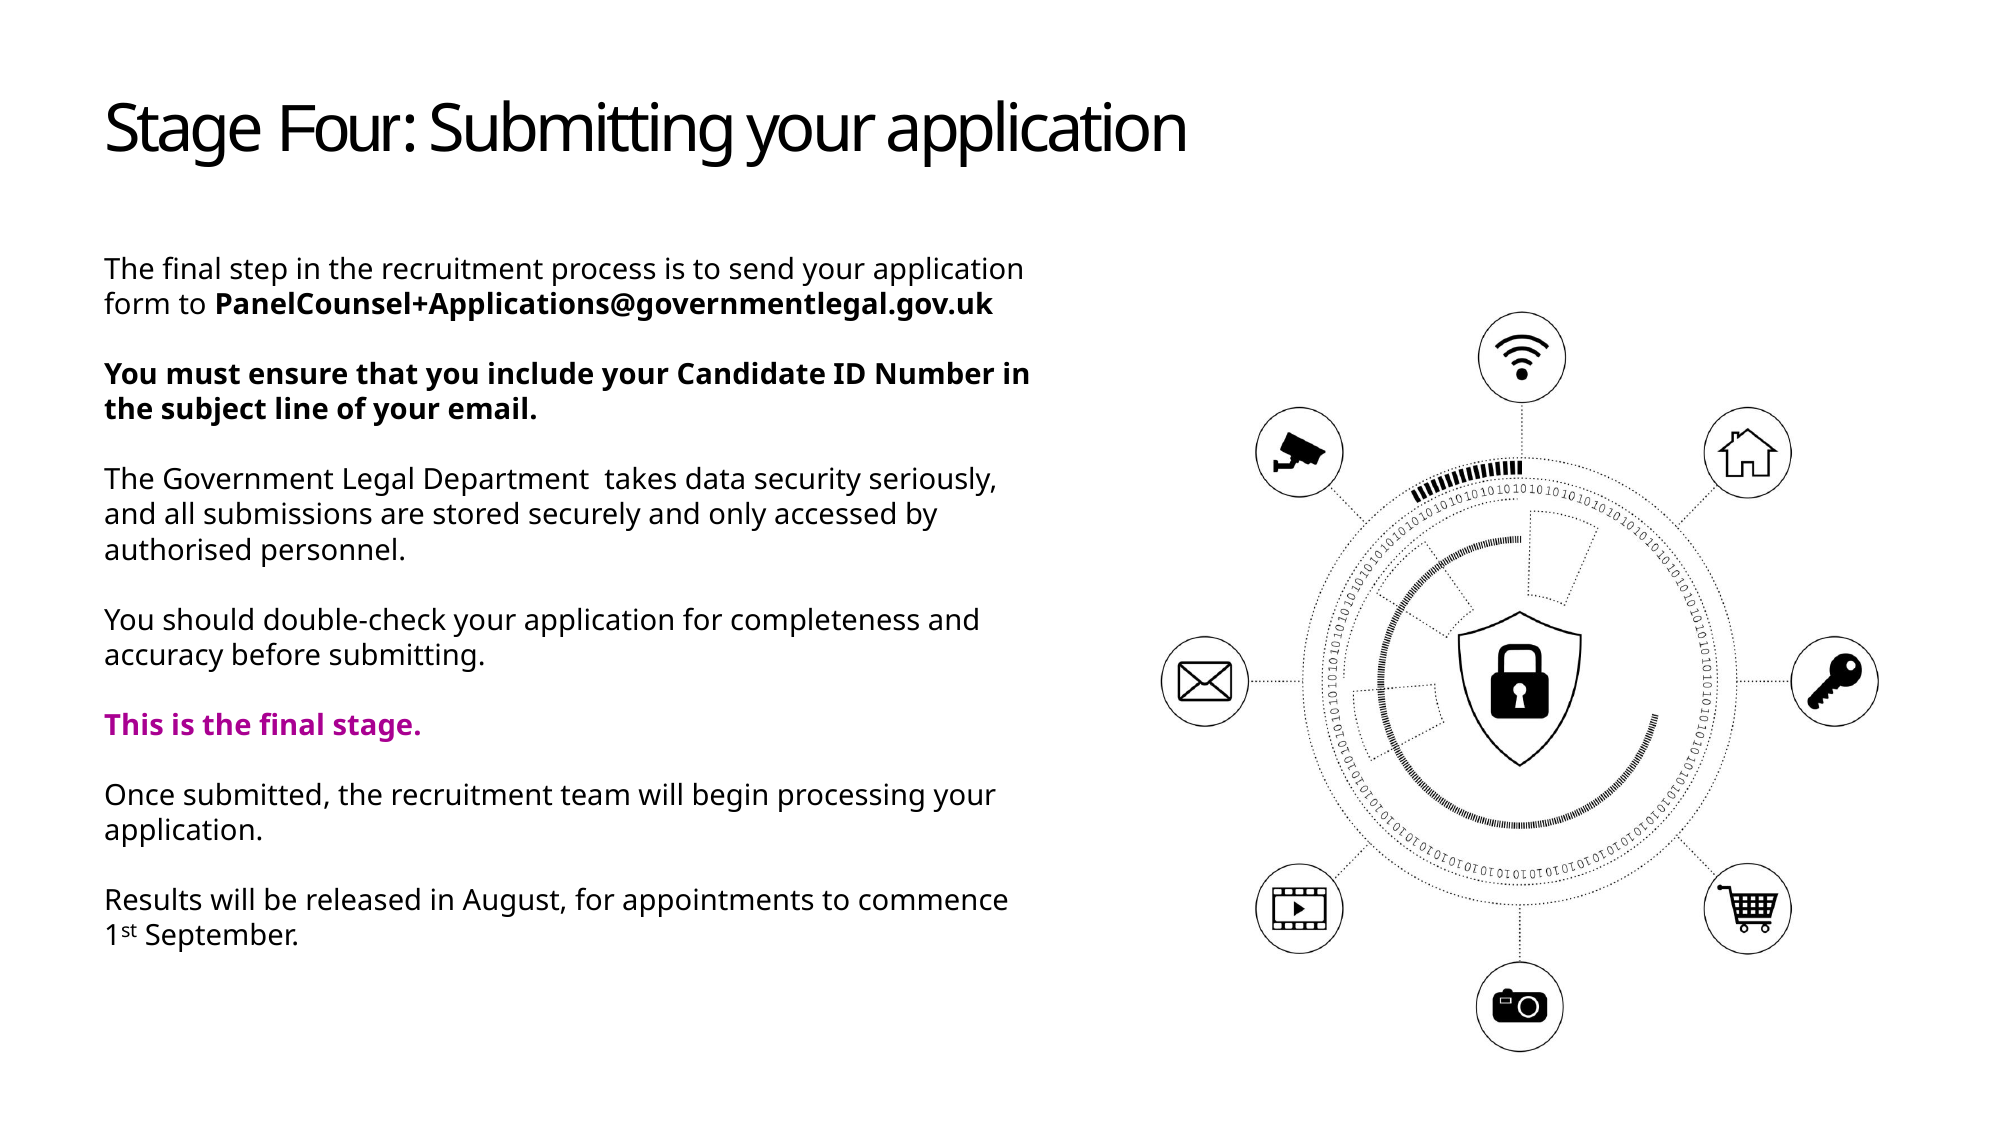

# Stage Four: Submitting your application
The final step in the recruitment process is to send your application form to PanelCounsel+Applications@governmentlegal.gov.uk
You must ensure that you include your Candidate ID Number in the subject line of your email.
The Government Legal Department takes data security seriously, and all submissions are stored securely and only accessed by authorised personnel.
You should double-check your application for completeness and accuracy before submitting.
This is the final stage.
Once submitted, the recruitment team will begin processing your application.
Results will be released in August, for appointments to commence 1st September.